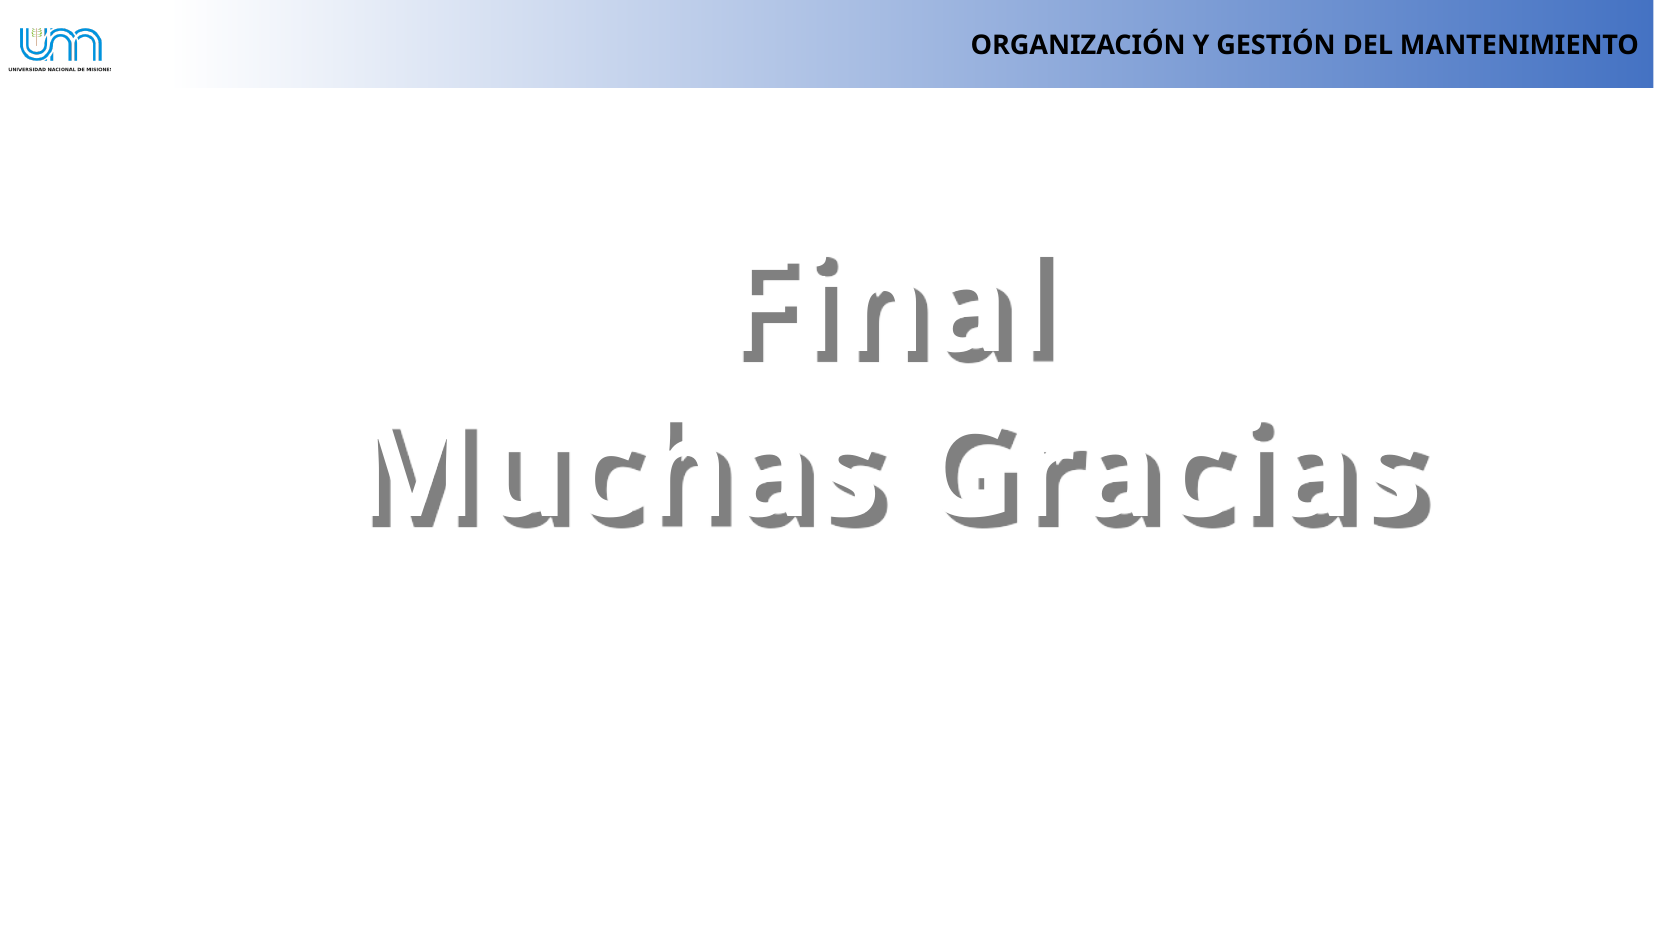

ORGANIZACIÓN Y GESTIÓN DEL MANTENIMIENTO
Final
Muchas Gracias